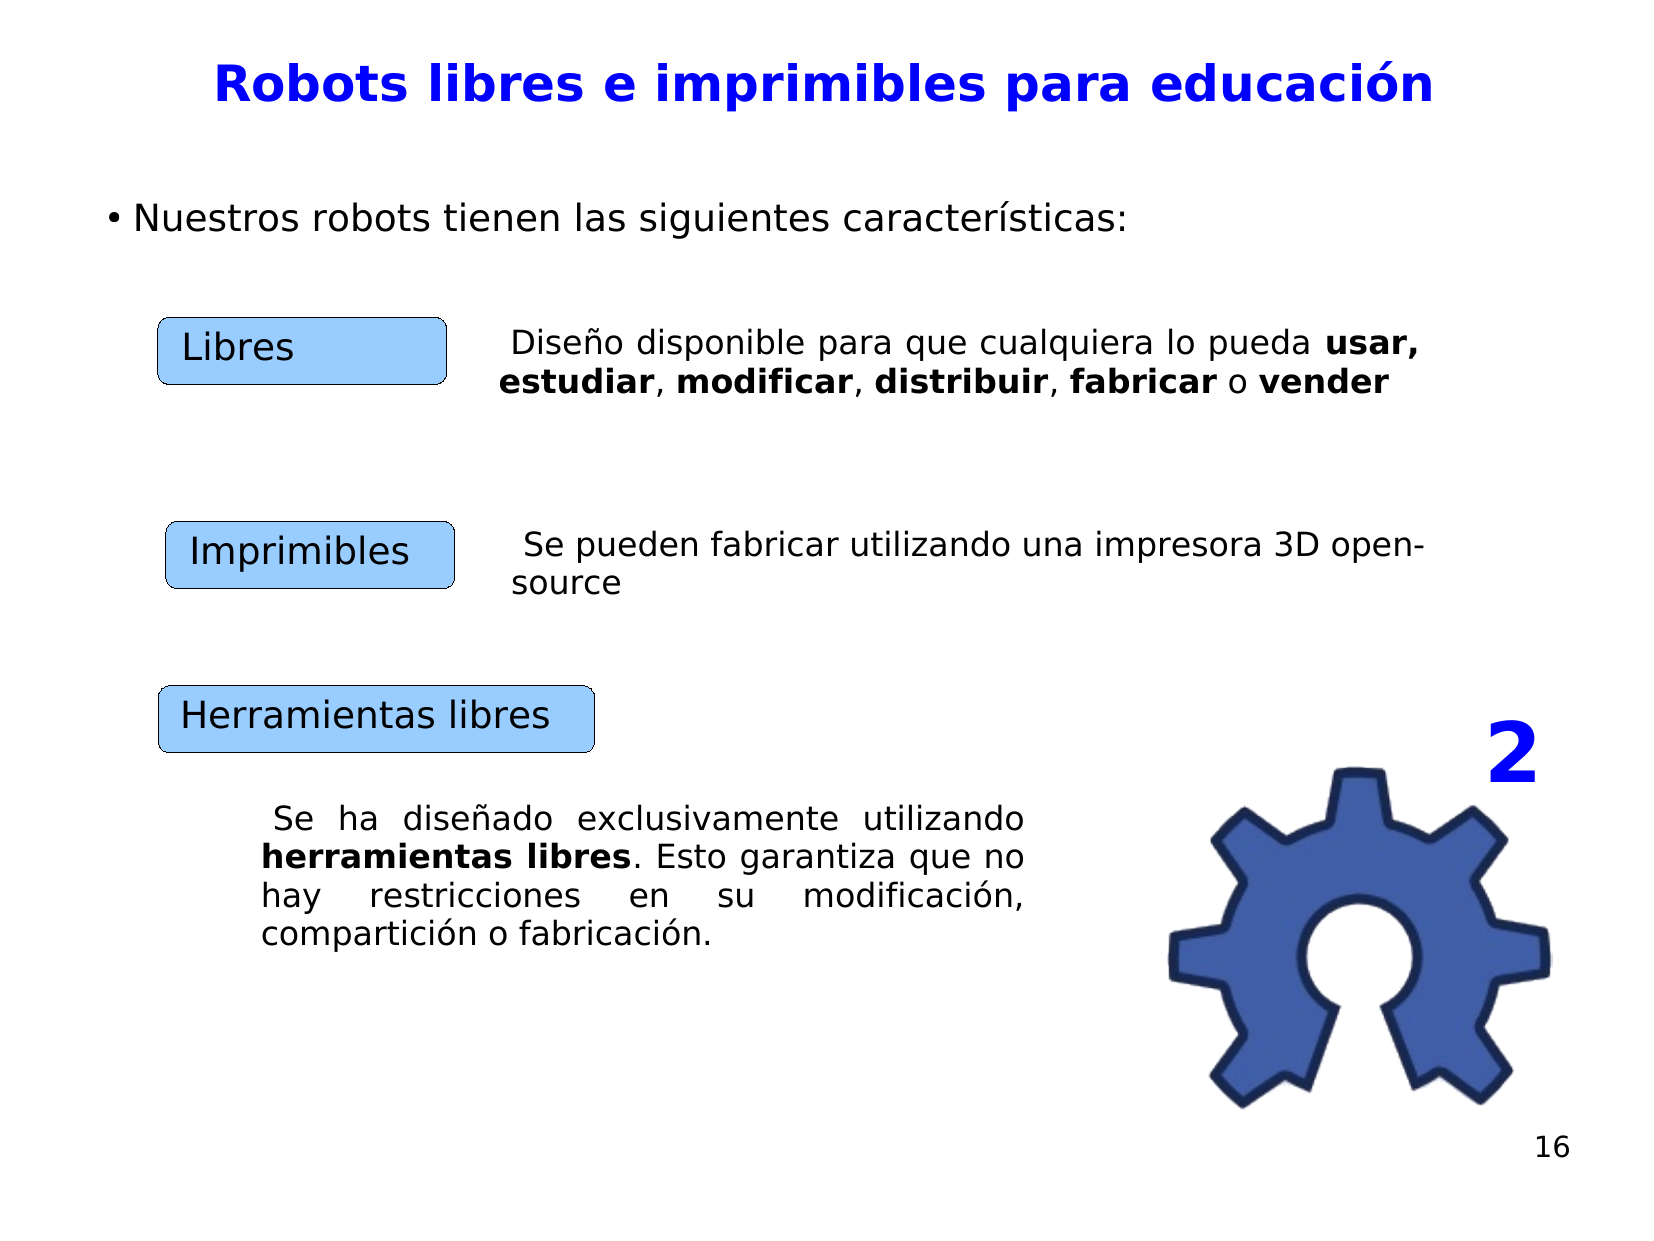

Robots libres e imprimibles para educación
 Nuestros robots tienen las siguientes características:
Diseño disponible para que cualquiera lo pueda usar, estudiar, modificar, distribuir, fabricar o vender
Libres
Se pueden fabricar utilizando una impresora 3D open-source
Imprimibles
Herramientas libres
2
Se ha diseñado exclusivamente utilizando herramientas libres. Esto garantiza que no hay restricciones en su modificación, compartición o fabricación.
16